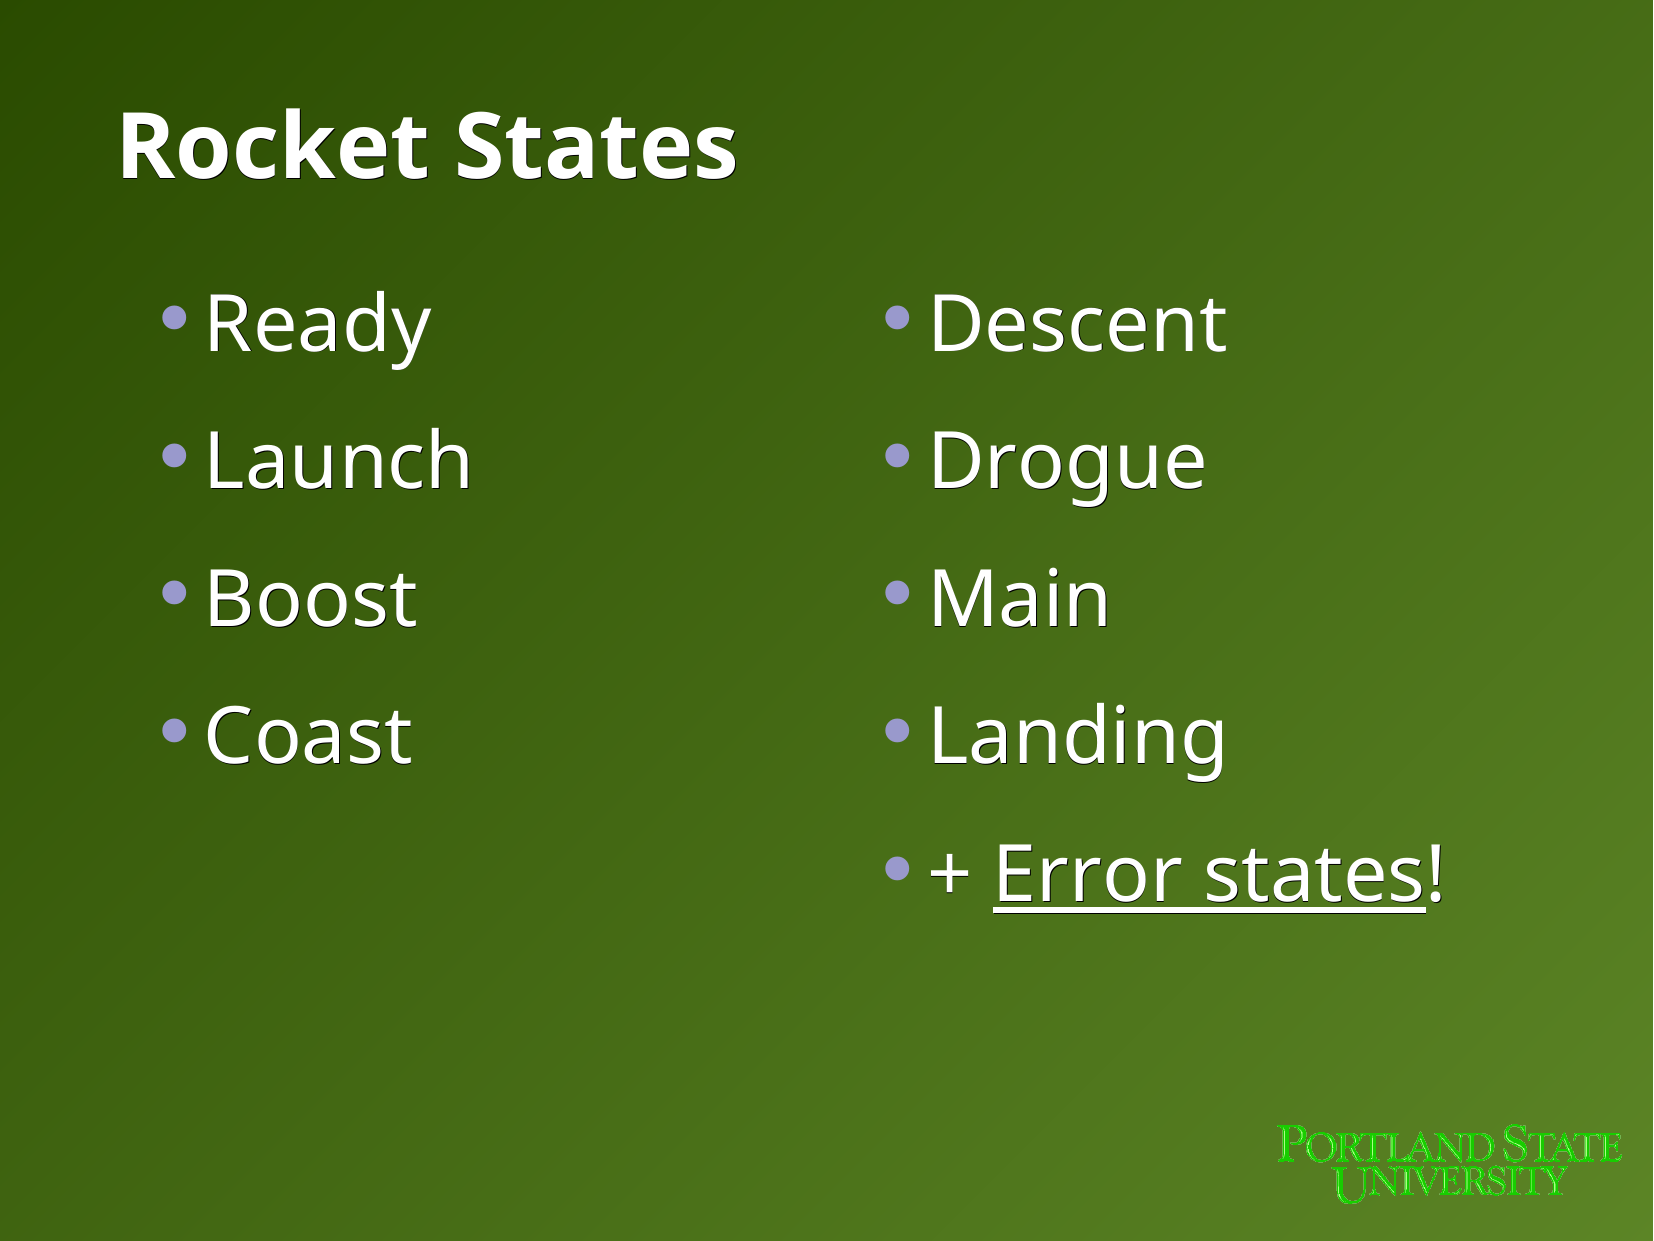

# Rocket States
Ready
Launch
Boost
Coast
Descent
Drogue
Main
Landing
+ Error states!